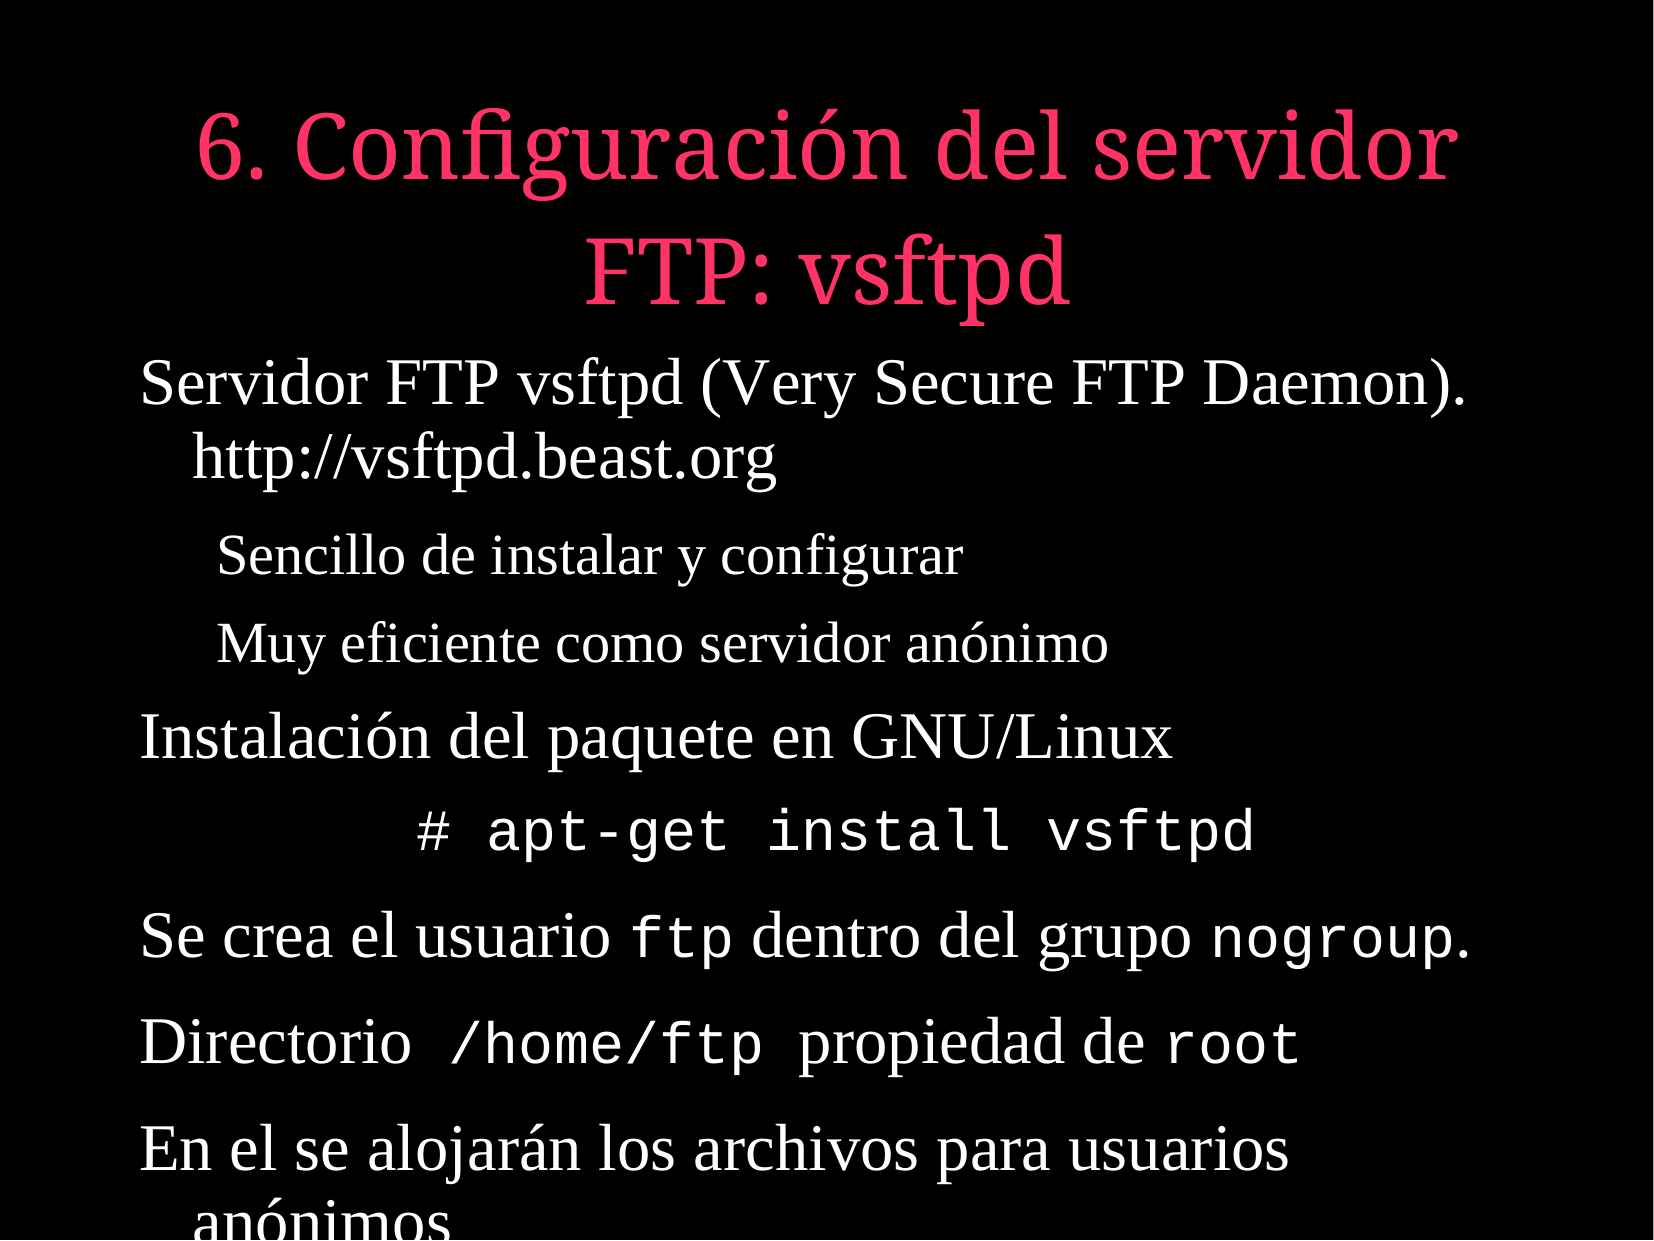

# 6. Configuración del servidor FTP: vsftpd
Servidor FTP vsftpd (Very Secure FTP Daemon). http://vsftpd.beast.org
Sencillo de instalar y configurar
Muy eficiente como servidor anónimo
Instalación del paquete en GNU/Linux
# apt-get install vsftpd
Se crea el usuario ftp dentro del grupo nogroup.
Directorio /home/ftp propiedad de root
En el se alojarán los archivos para usuarios anónimos